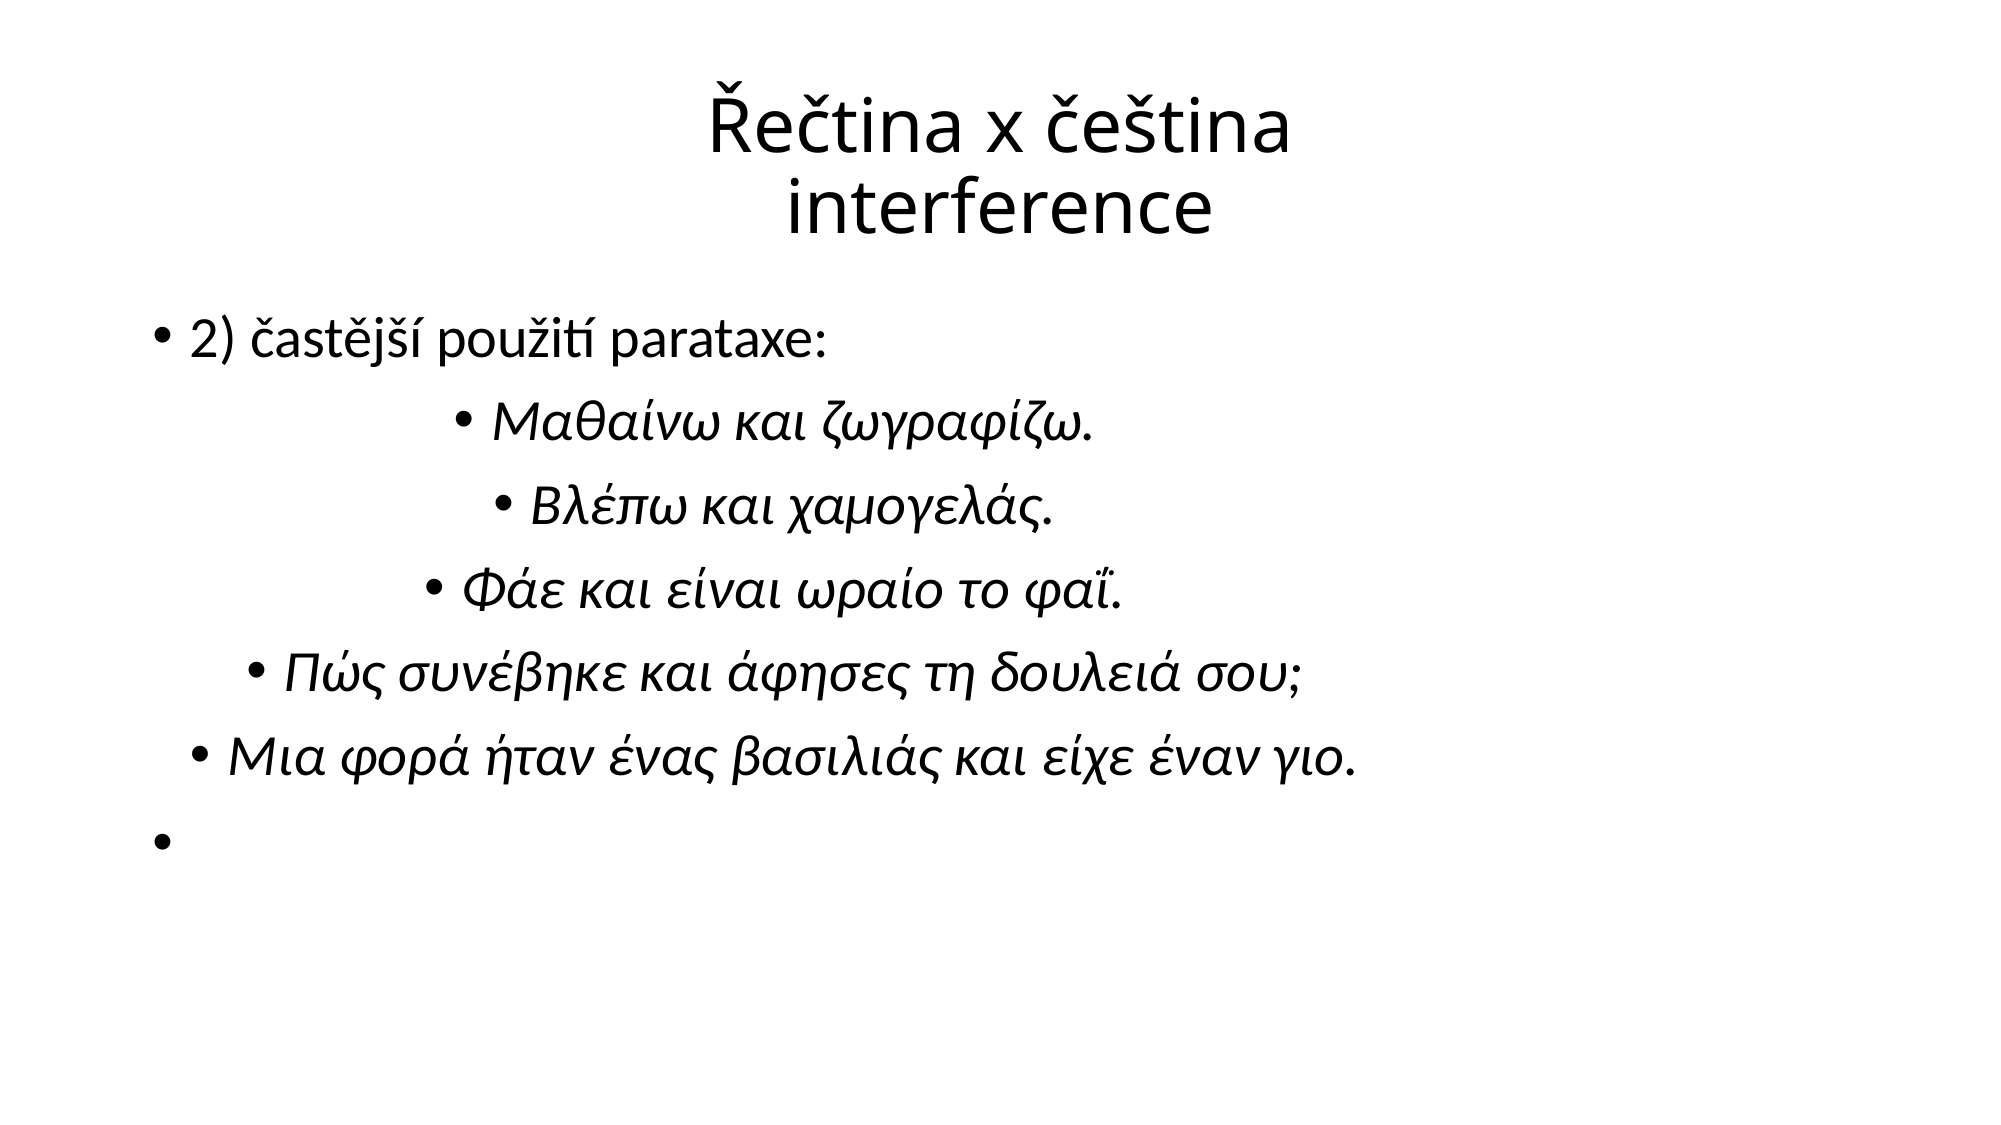

# Řečtina x čeština interference
2) častější použití parataxe:
Mαθαίνω και ζωγραφίζω.
Βλέπω και χαμογελάς.
Φάε και είναι ωραίο το φαΐ.
Πώς συνέβηκε και άφησες τη δουλειά σου;
Μια φορά ήταν ένας βασιλιάς και είχε έναν γιο.